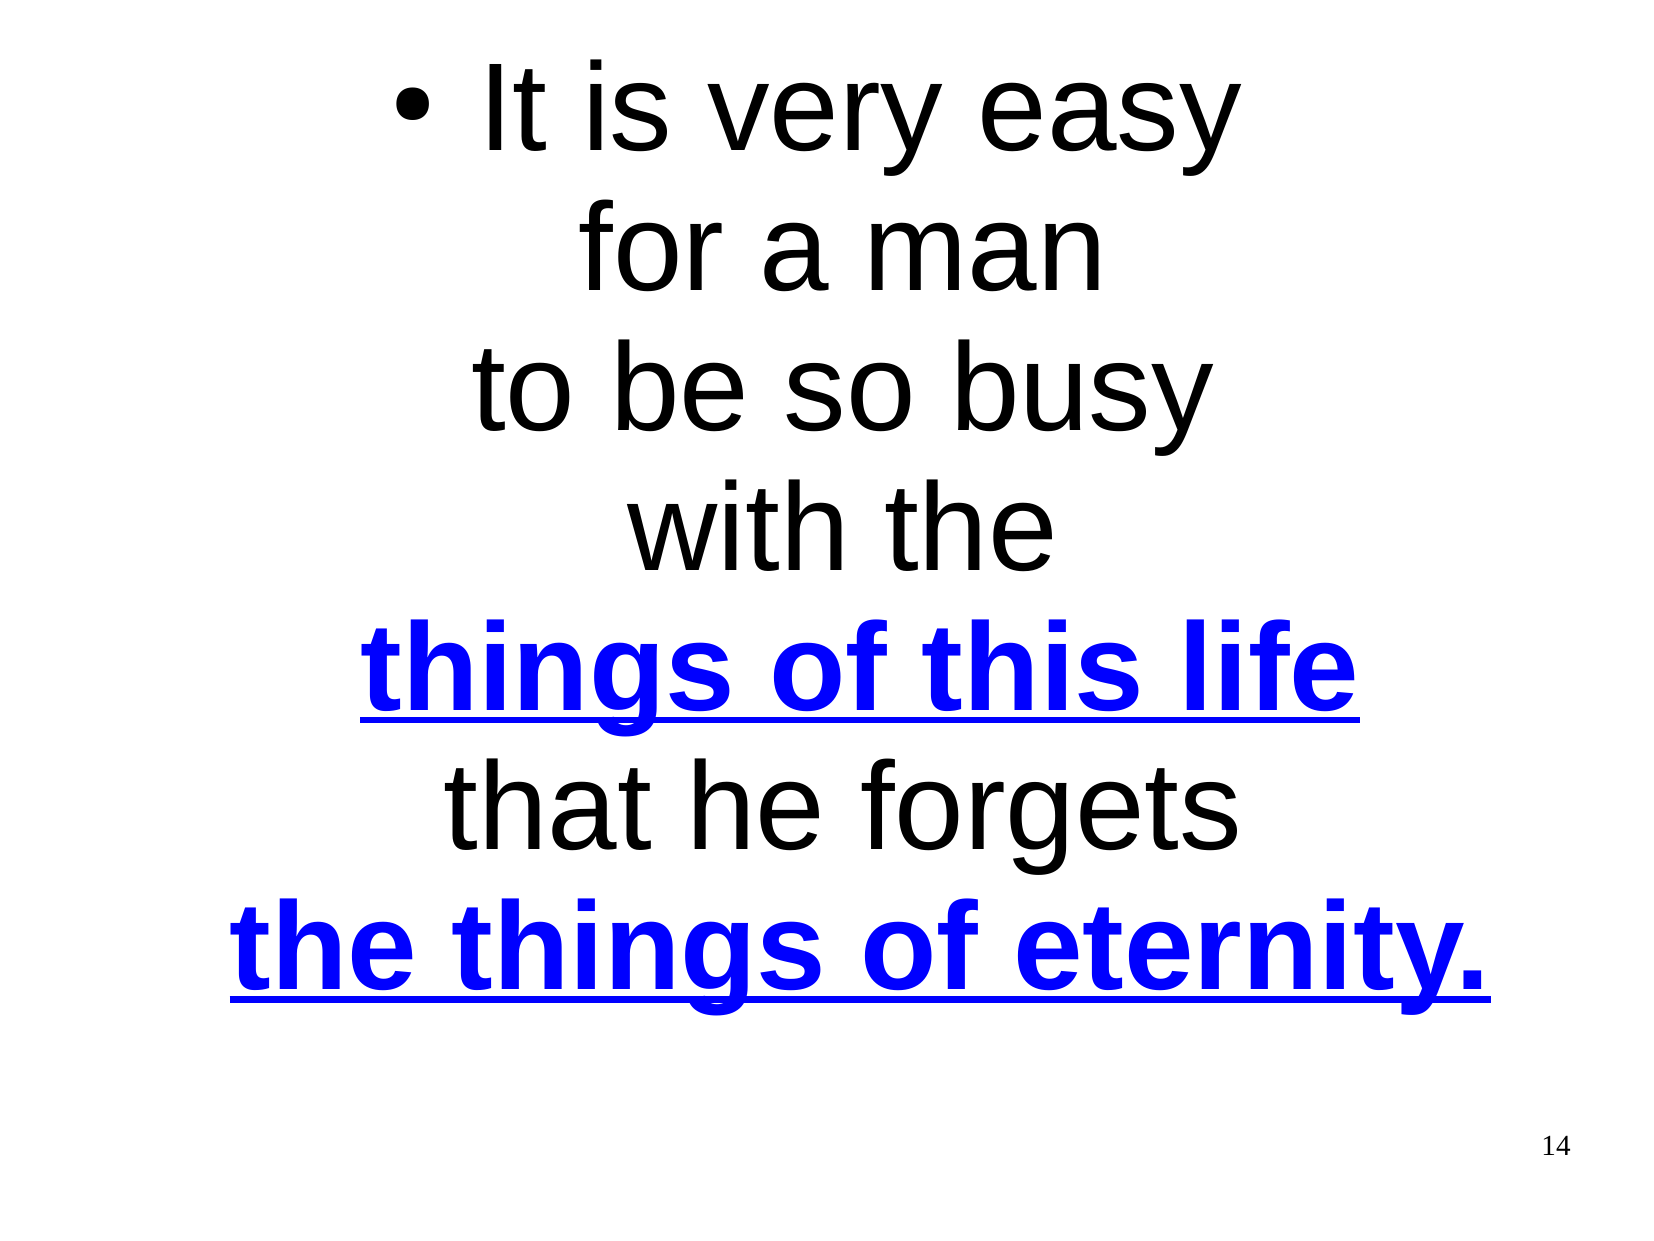

# It is very easy for a man to be so busy with the things of this life that he forgets the things of eternity.
14